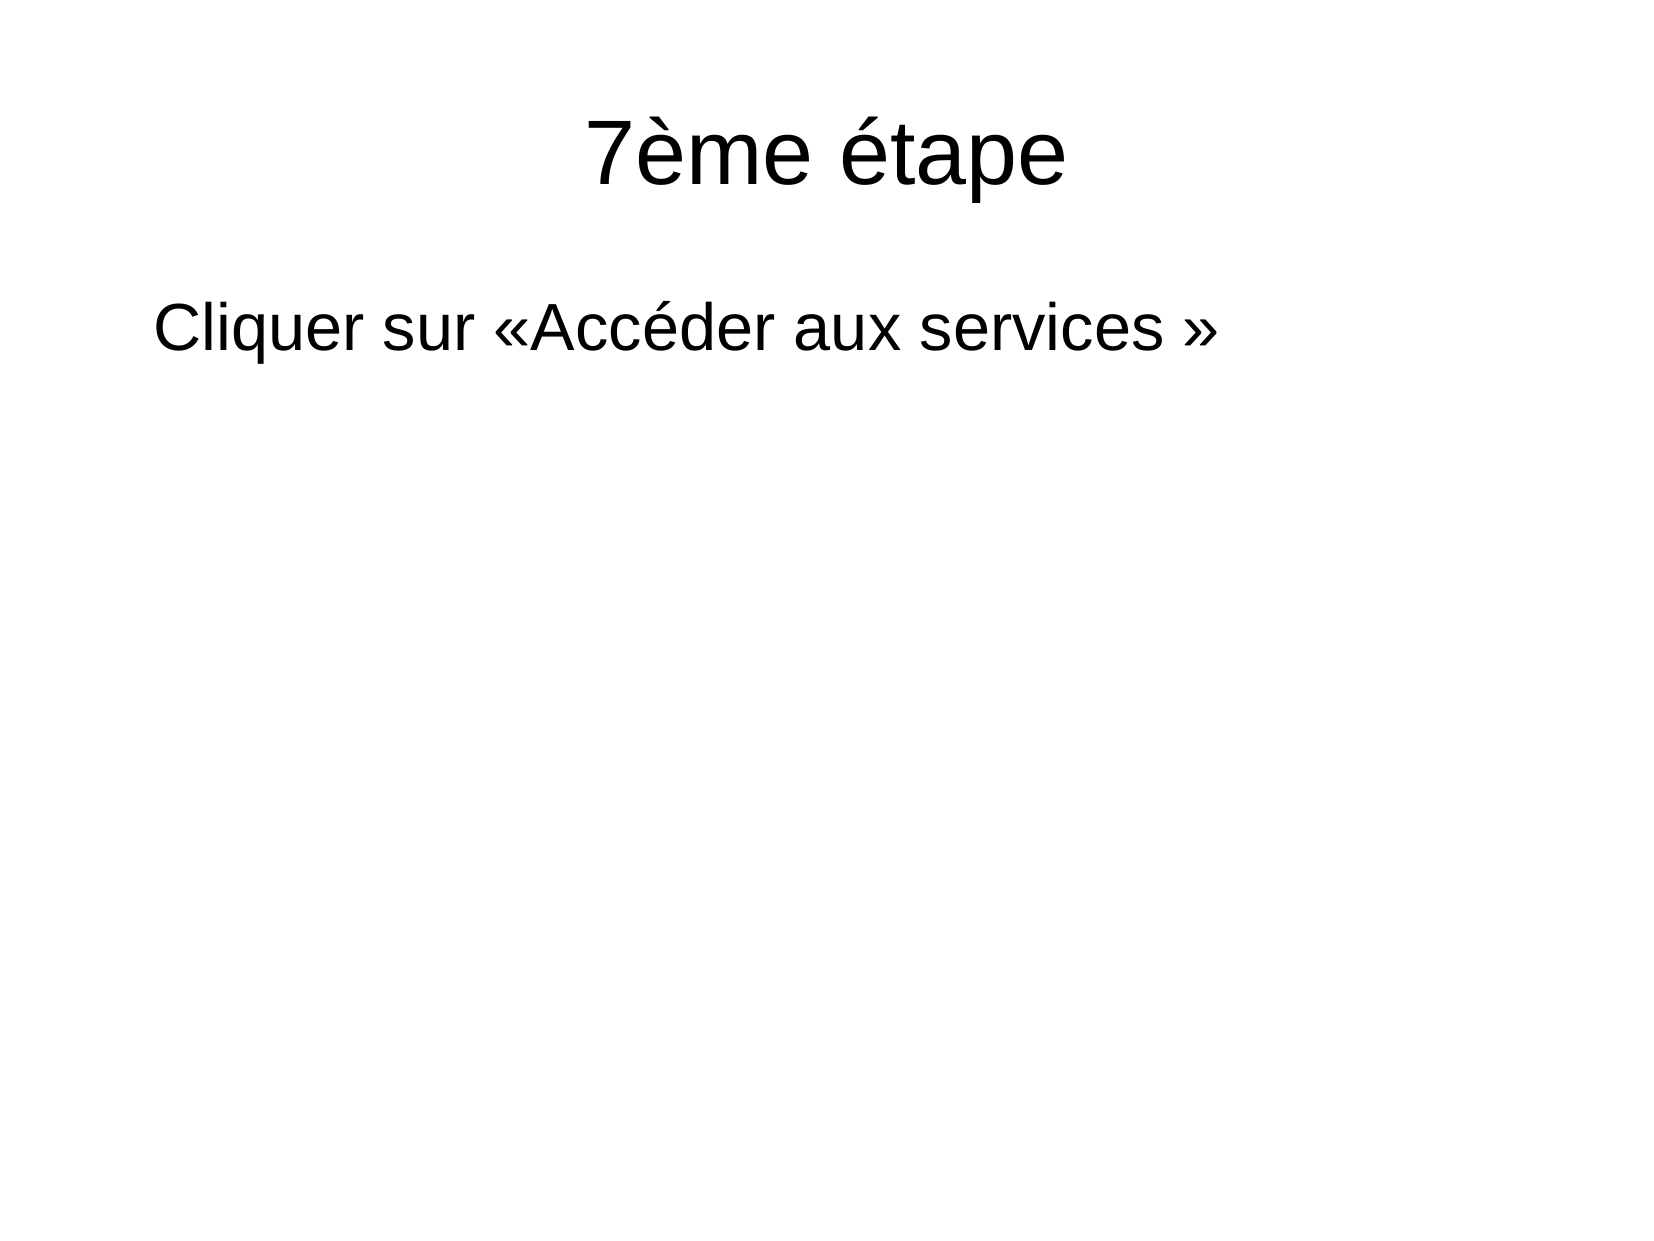

# 7ème étape
Cliquer sur «Accéder aux services »